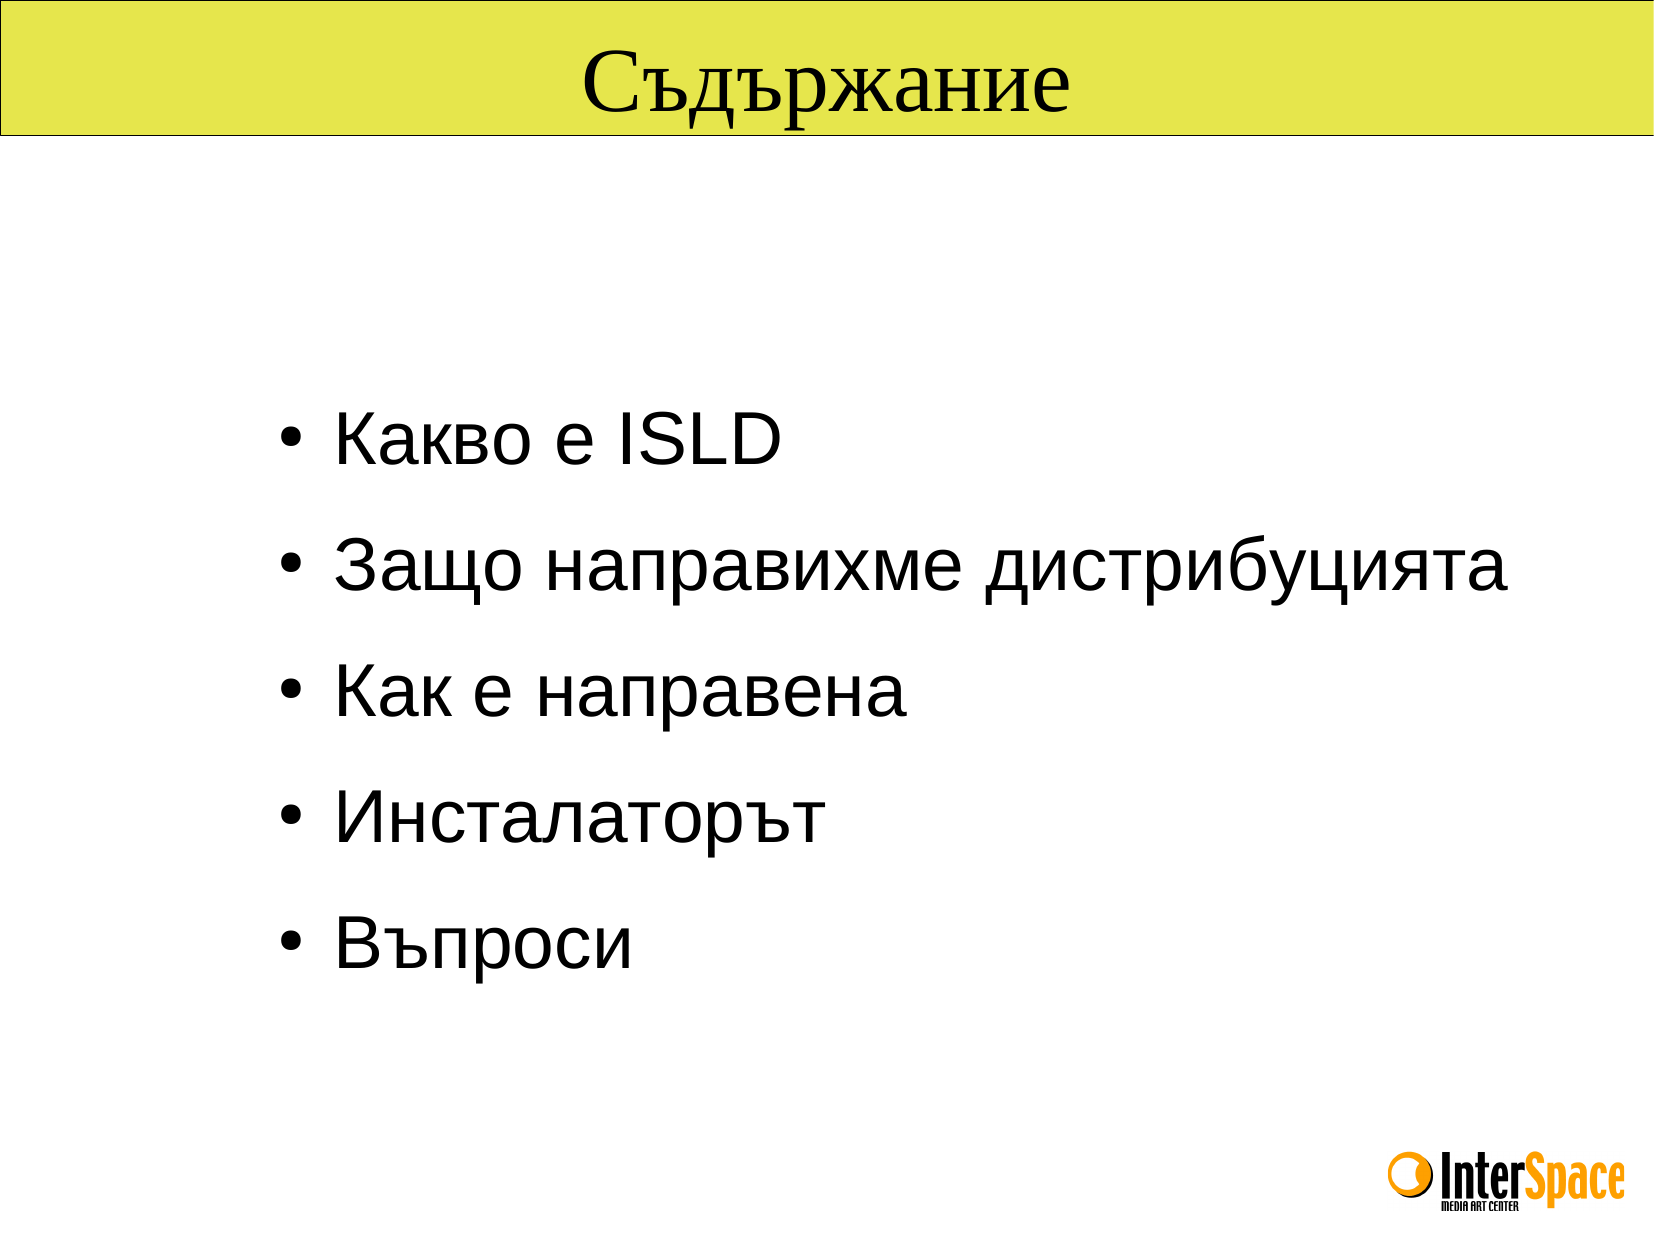

# Съдържание
 Какво е ISLD
 Защо направихме дистрибуцията
 Как е направена
 Инсталаторът
 Въпроси